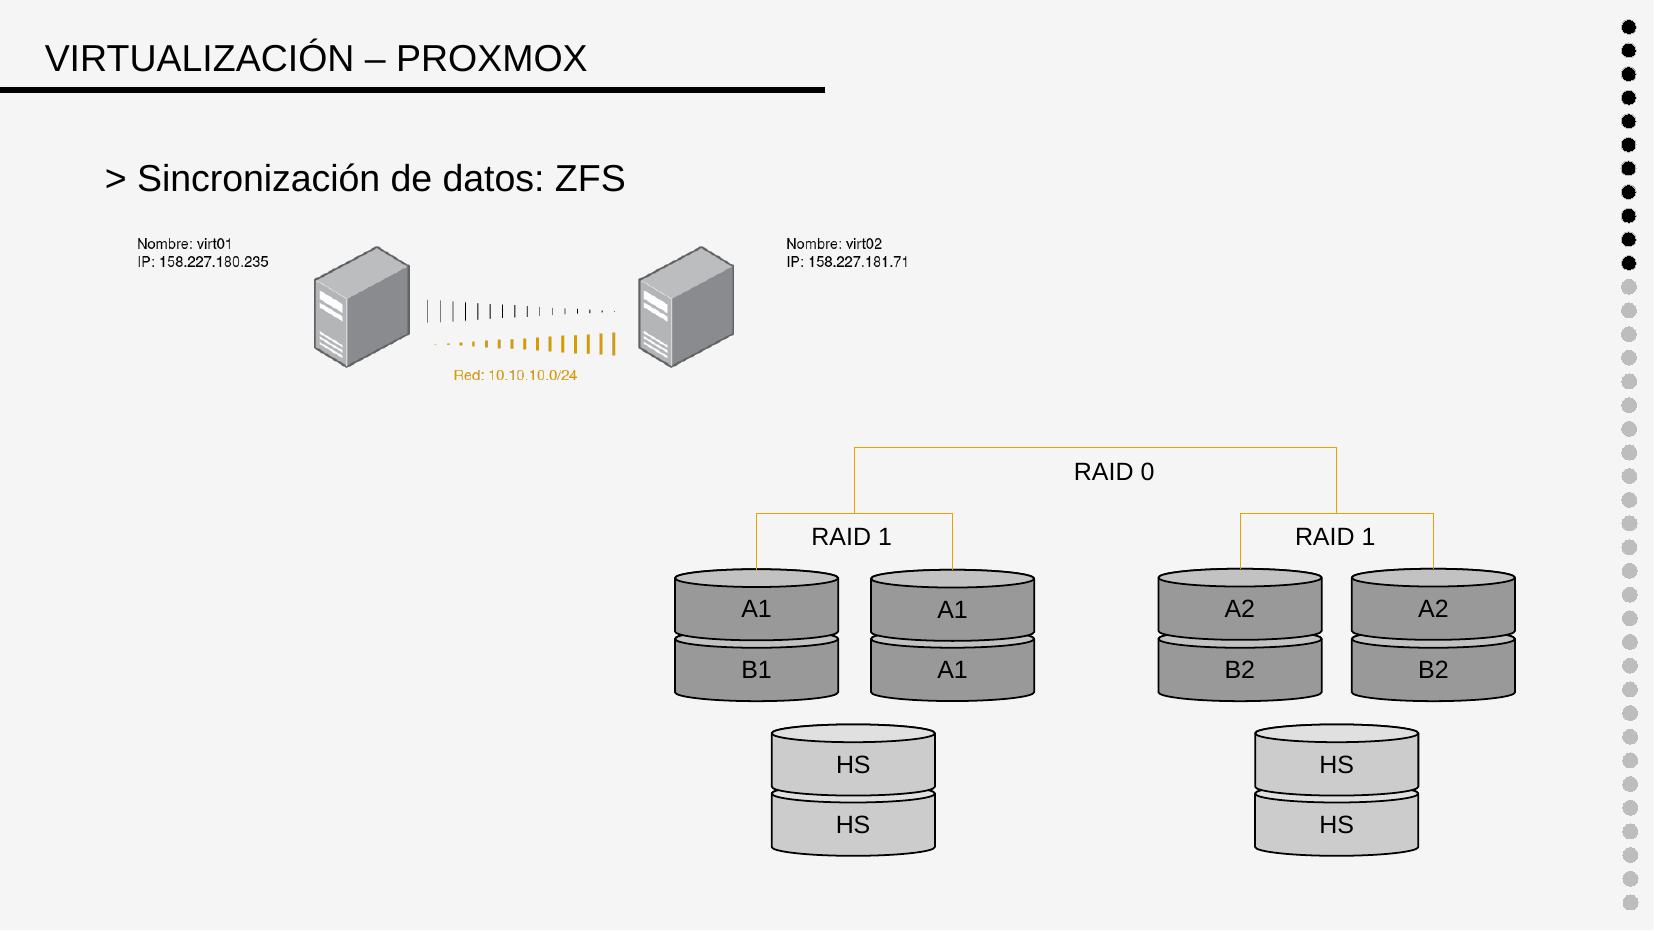

VIRTUALIZACIÓN – PROXMOX
> Sincronización de datos: ZFS
RAID 0
RAID 1
RAID 1
A2
A2
A1
A1
B1
A1
B2
B2
HS
HS
HS
HS